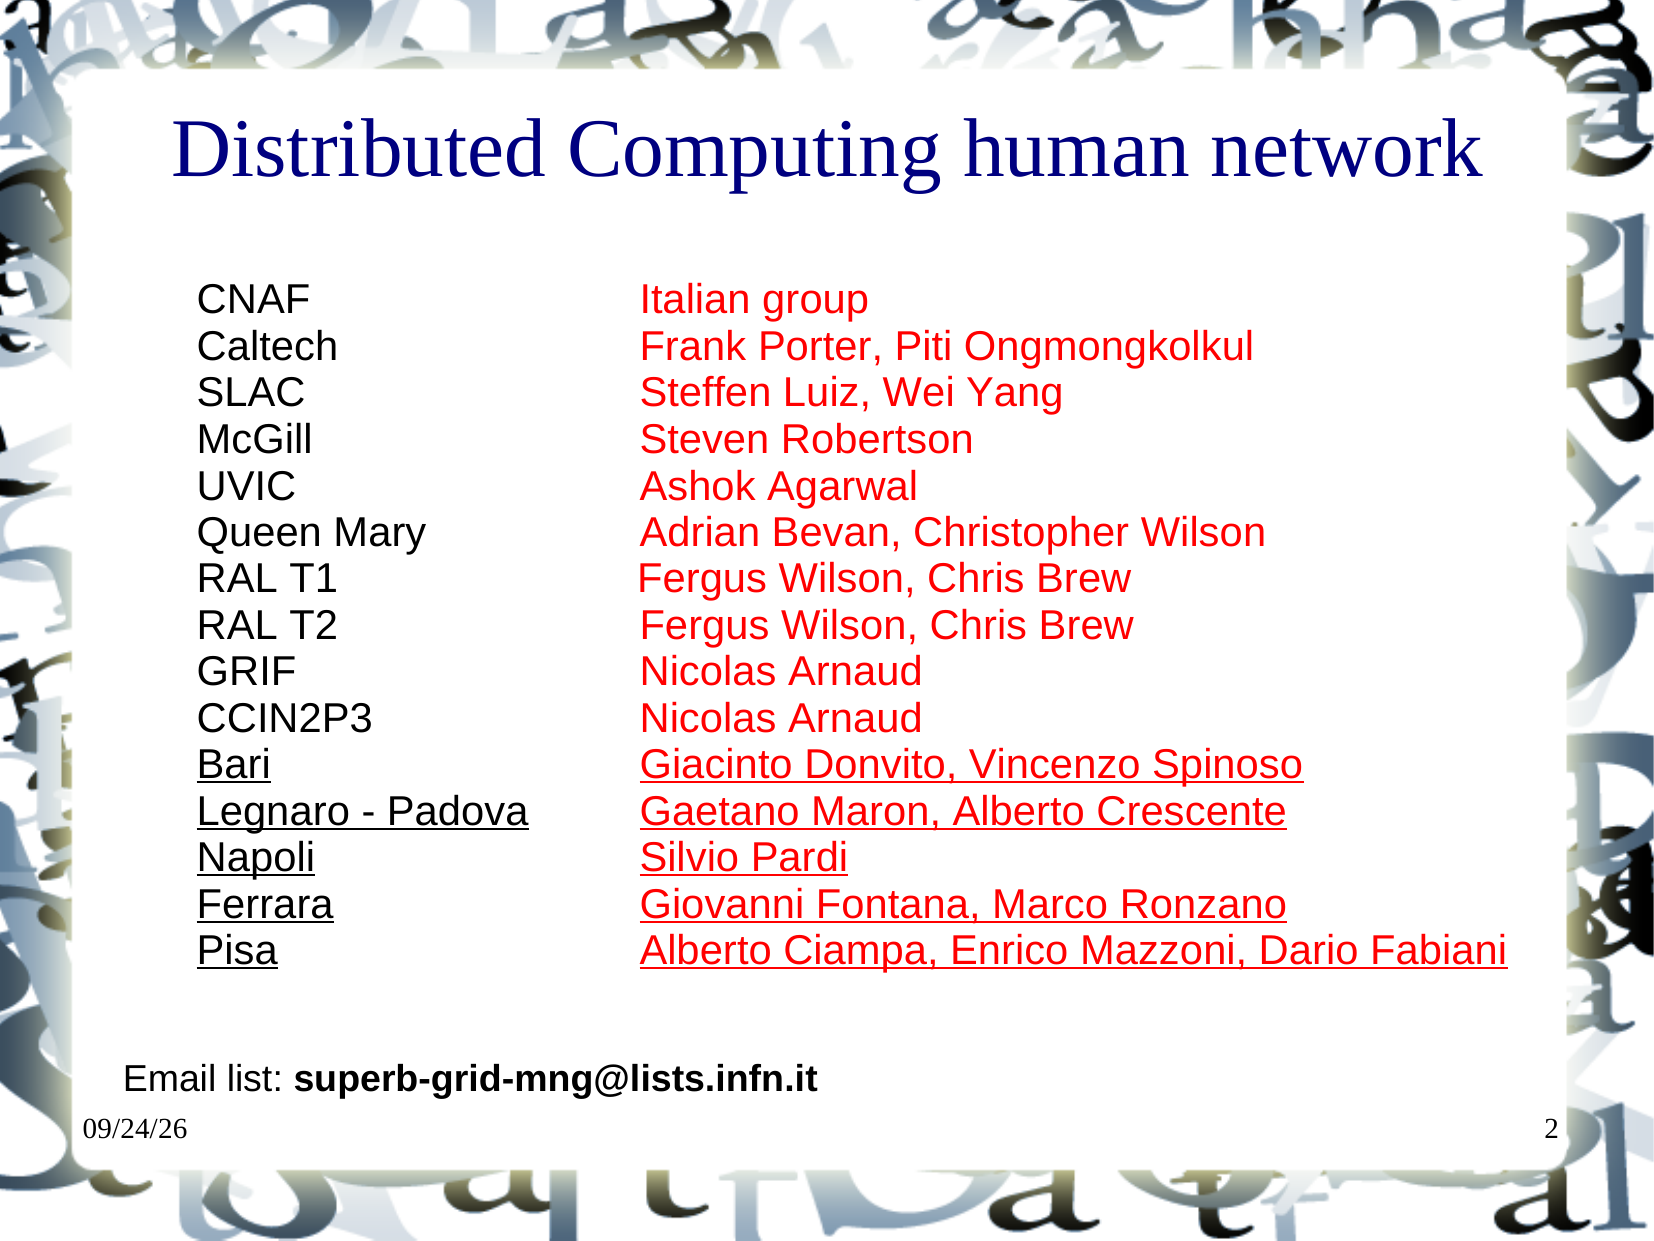

Distributed Computing human network
	CNAF					Italian group
	Caltech					Frank Porter, Piti Ongmongkolkul
	SLAC					Steffen Luiz, Wei Yang
	McGill					Steven Robertson
	UVIC					Ashok Agarwal
	Queen Mary			Adrian Bevan, Christopher Wilson
	RAL T1 Fergus Wilson, Chris Brew
	RAL T2					Fergus Wilson, Chris Brew
	GRIF 		Nicolas Arnaud
	CCIN2P3 	Nicolas Arnaud
	Bari					Giacinto Donvito, Vincenzo Spinoso
	Legnaro - Padova		Gaetano Maron, Alberto Crescente
	Napoli					Silvio Pardi
	Ferrara					Giovanni Fontana, Marco Ronzano
	Pisa					Alberto Ciampa, Enrico Mazzoni, Dario Fabiani
Email list: superb-grid-mng@lists.infn.it
2